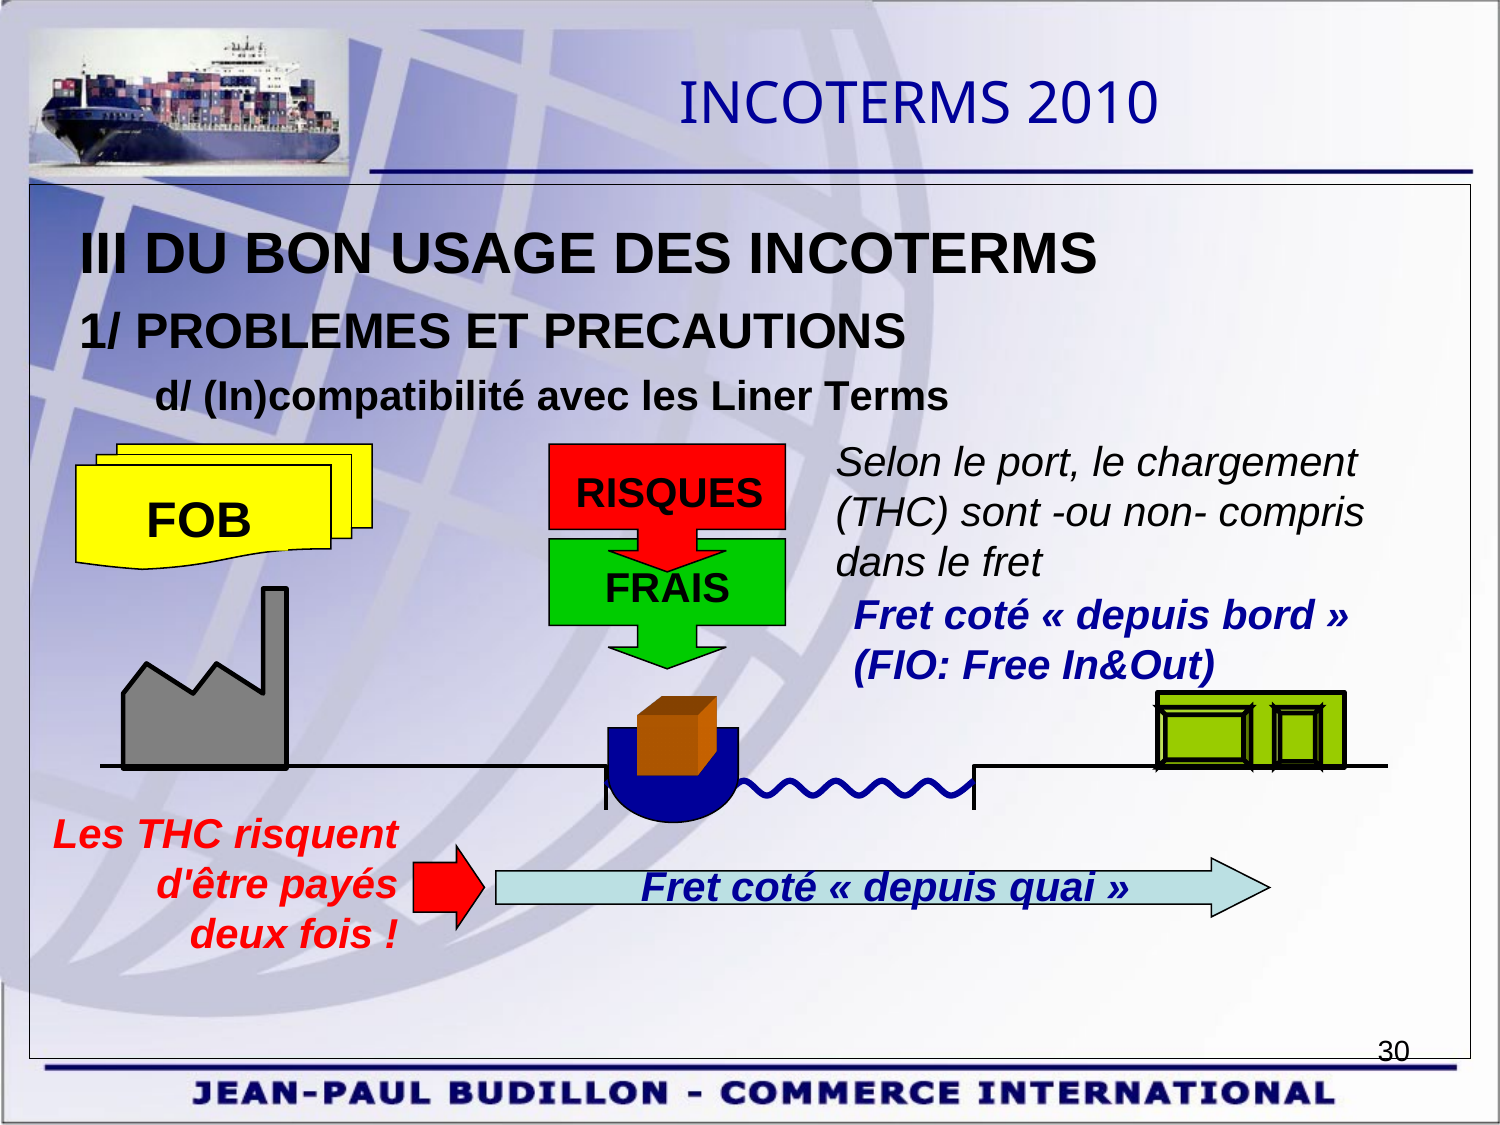

# INCOTERMS 2010
III DU BON USAGE DES INCOTERMS
1/ PROBLEMES ET PRECAUTIONS
d/ (In)compatibilité avec les Liner Terms
Selon le port, le chargement (THC) sont -ou non- compris dans le fret
FOB
RISQUES
FRAIS
Fret coté « depuis bord » (FIO: Free In&Out)
Les THC risquent d'être payés
deux fois !
Fret coté « depuis quai »
30